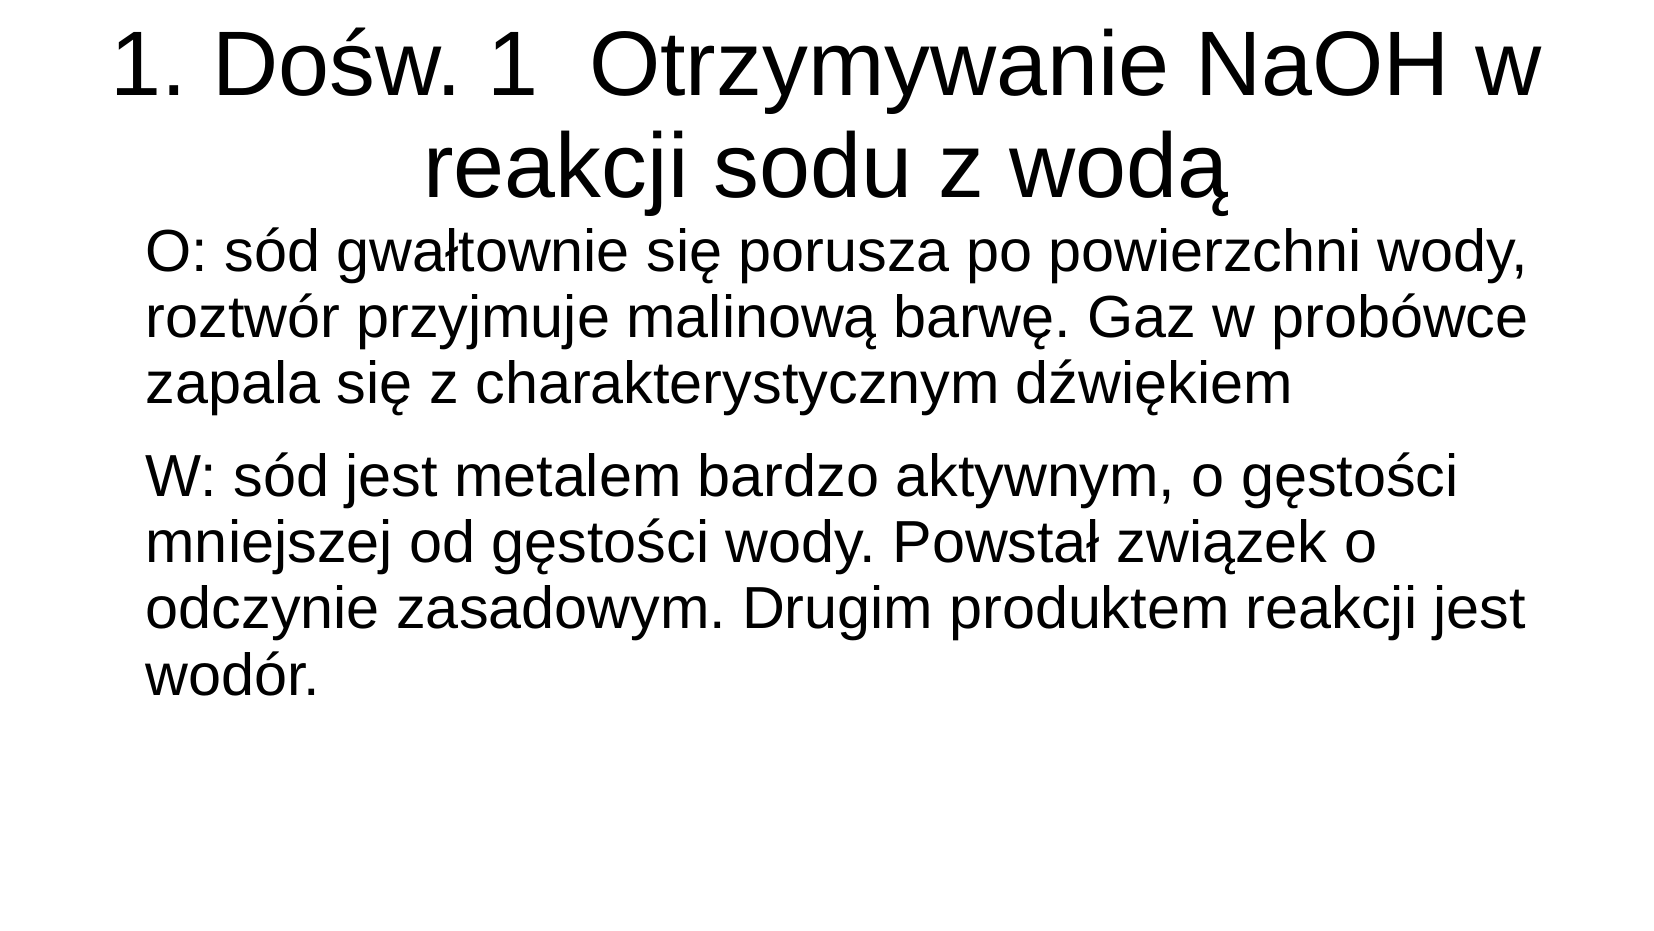

# 1. Dośw. 1 Otrzymywanie NaOH w reakcji sodu z wodą
O: sód gwałtownie się porusza po powierzchni wody, roztwór przyjmuje malinową barwę. Gaz w probówce zapala się z charakterystycznym dźwiękiem
W: sód jest metalem bardzo aktywnym, o gęstości mniejszej od gęstości wody. Powstał związek o odczynie zasadowym. Drugim produktem reakcji jest wodór.